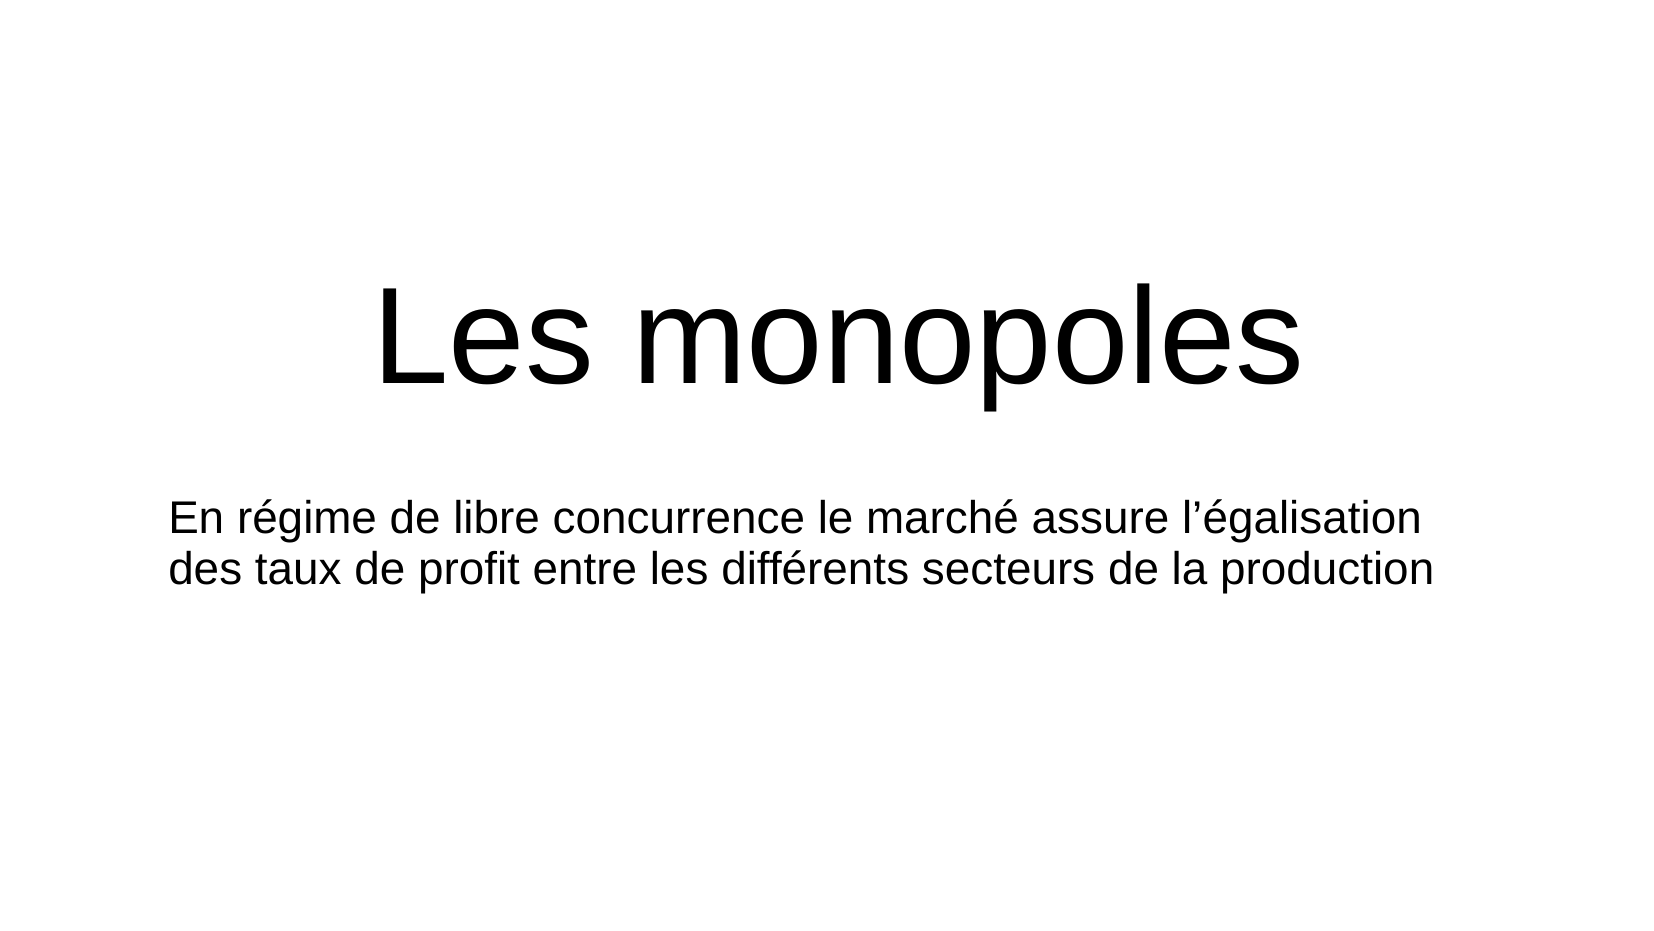

# Les monopoles
En régime de libre concurrence le marché assure l’égalisation des taux de profit entre les différents secteurs de la production